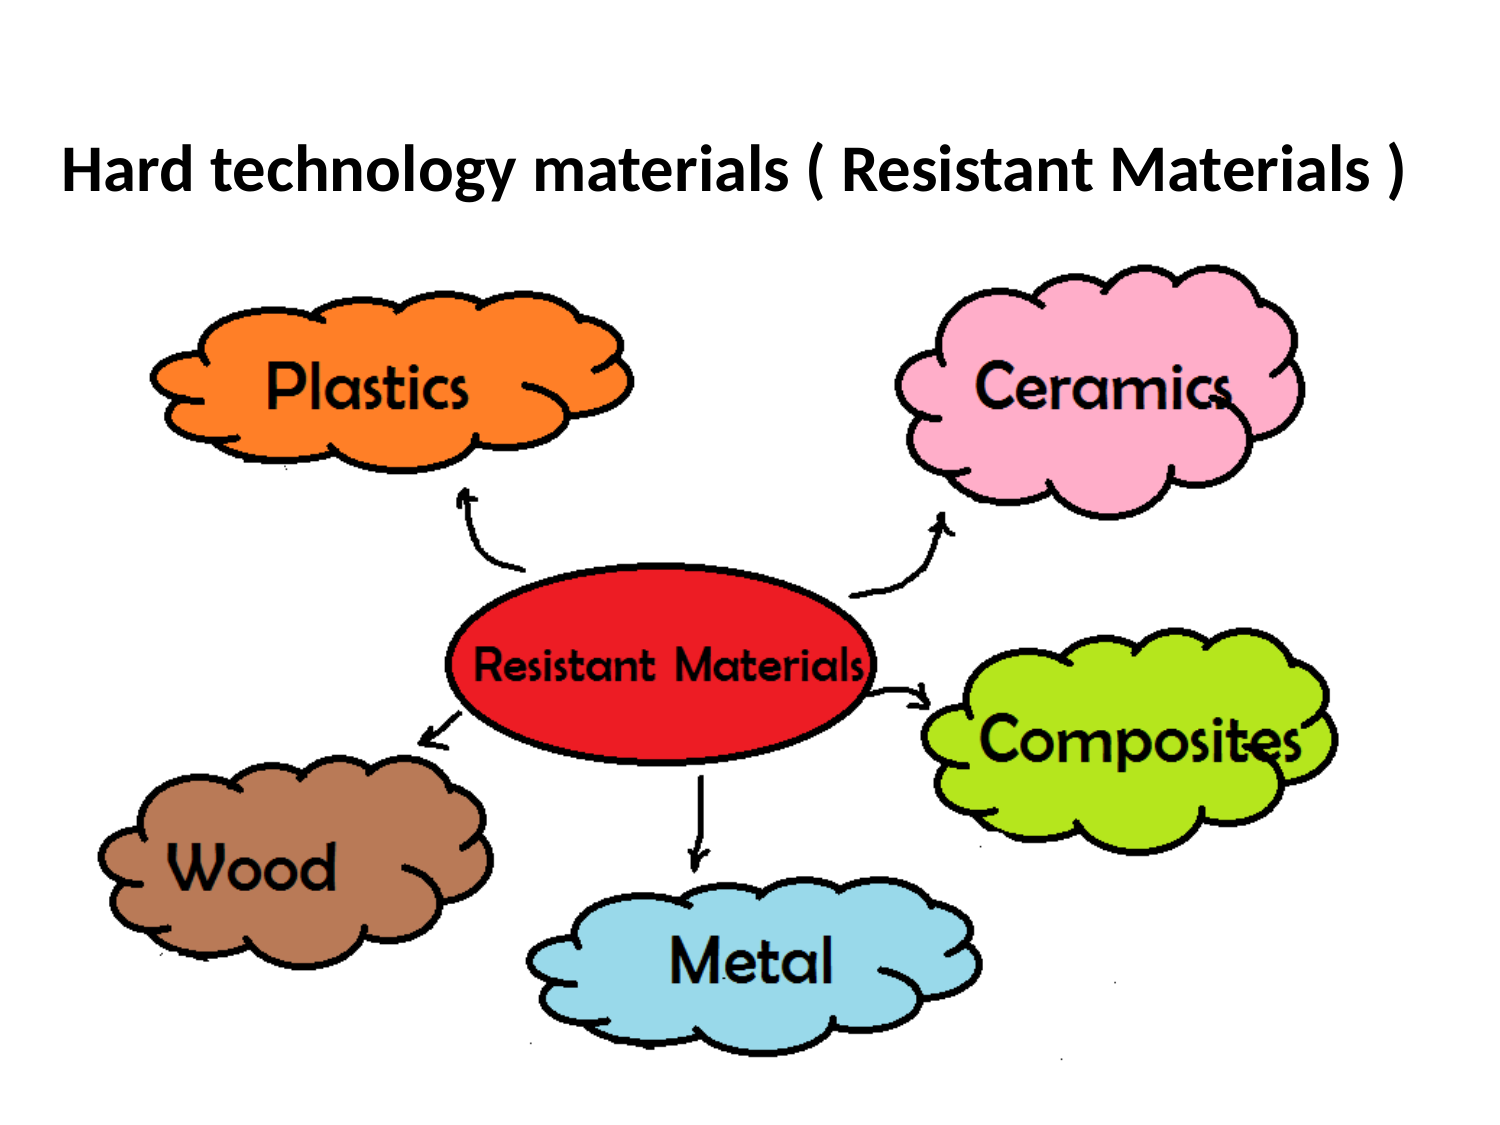

Hard technology materials ( Resistant Materials )